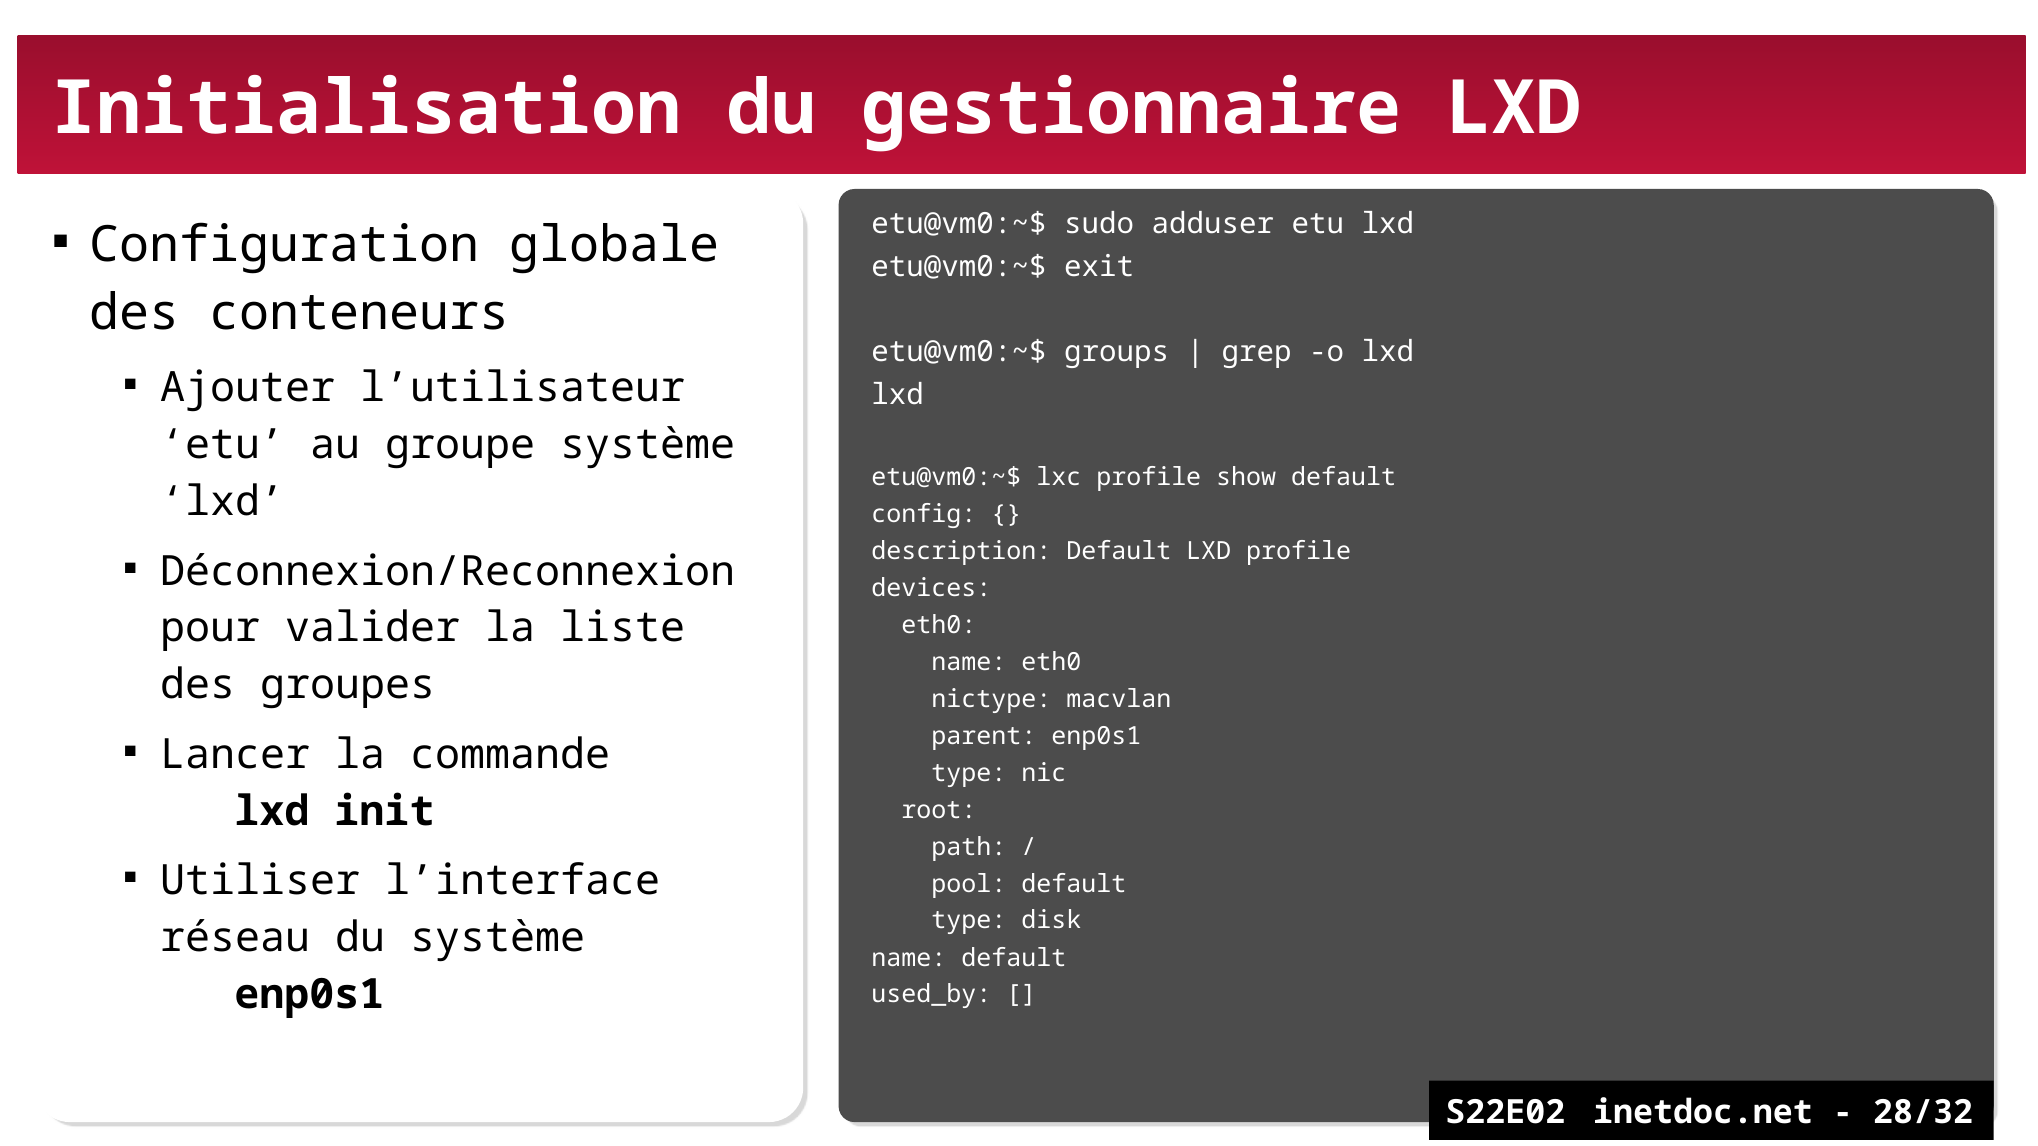

Initialisation du gestionnaire LXD
Configuration globale des conteneurs
Ajouter l’utilisateur ‘etu’ au groupe système ‘lxd’
Déconnexion/Reconnexion
pour valider la liste des groupes
Lancer la commande
	lxd init
Utiliser l’interface réseau du système
	enp0s1
etu@vm0:~$ sudo adduser etu lxd
etu@vm0:~$ exit
etu@vm0:~$ groups | grep -o lxd
lxd
etu@vm0:~$ lxc profile show default
config: {}
description: Default LXD profile
devices:
 eth0:
 name: eth0
 nictype: macvlan
 parent: enp0s1
 type: nic
 root:
 path: /
 pool: default
 type: disk
name: default
used_by: []
S22E02	inetdoc.net - /32